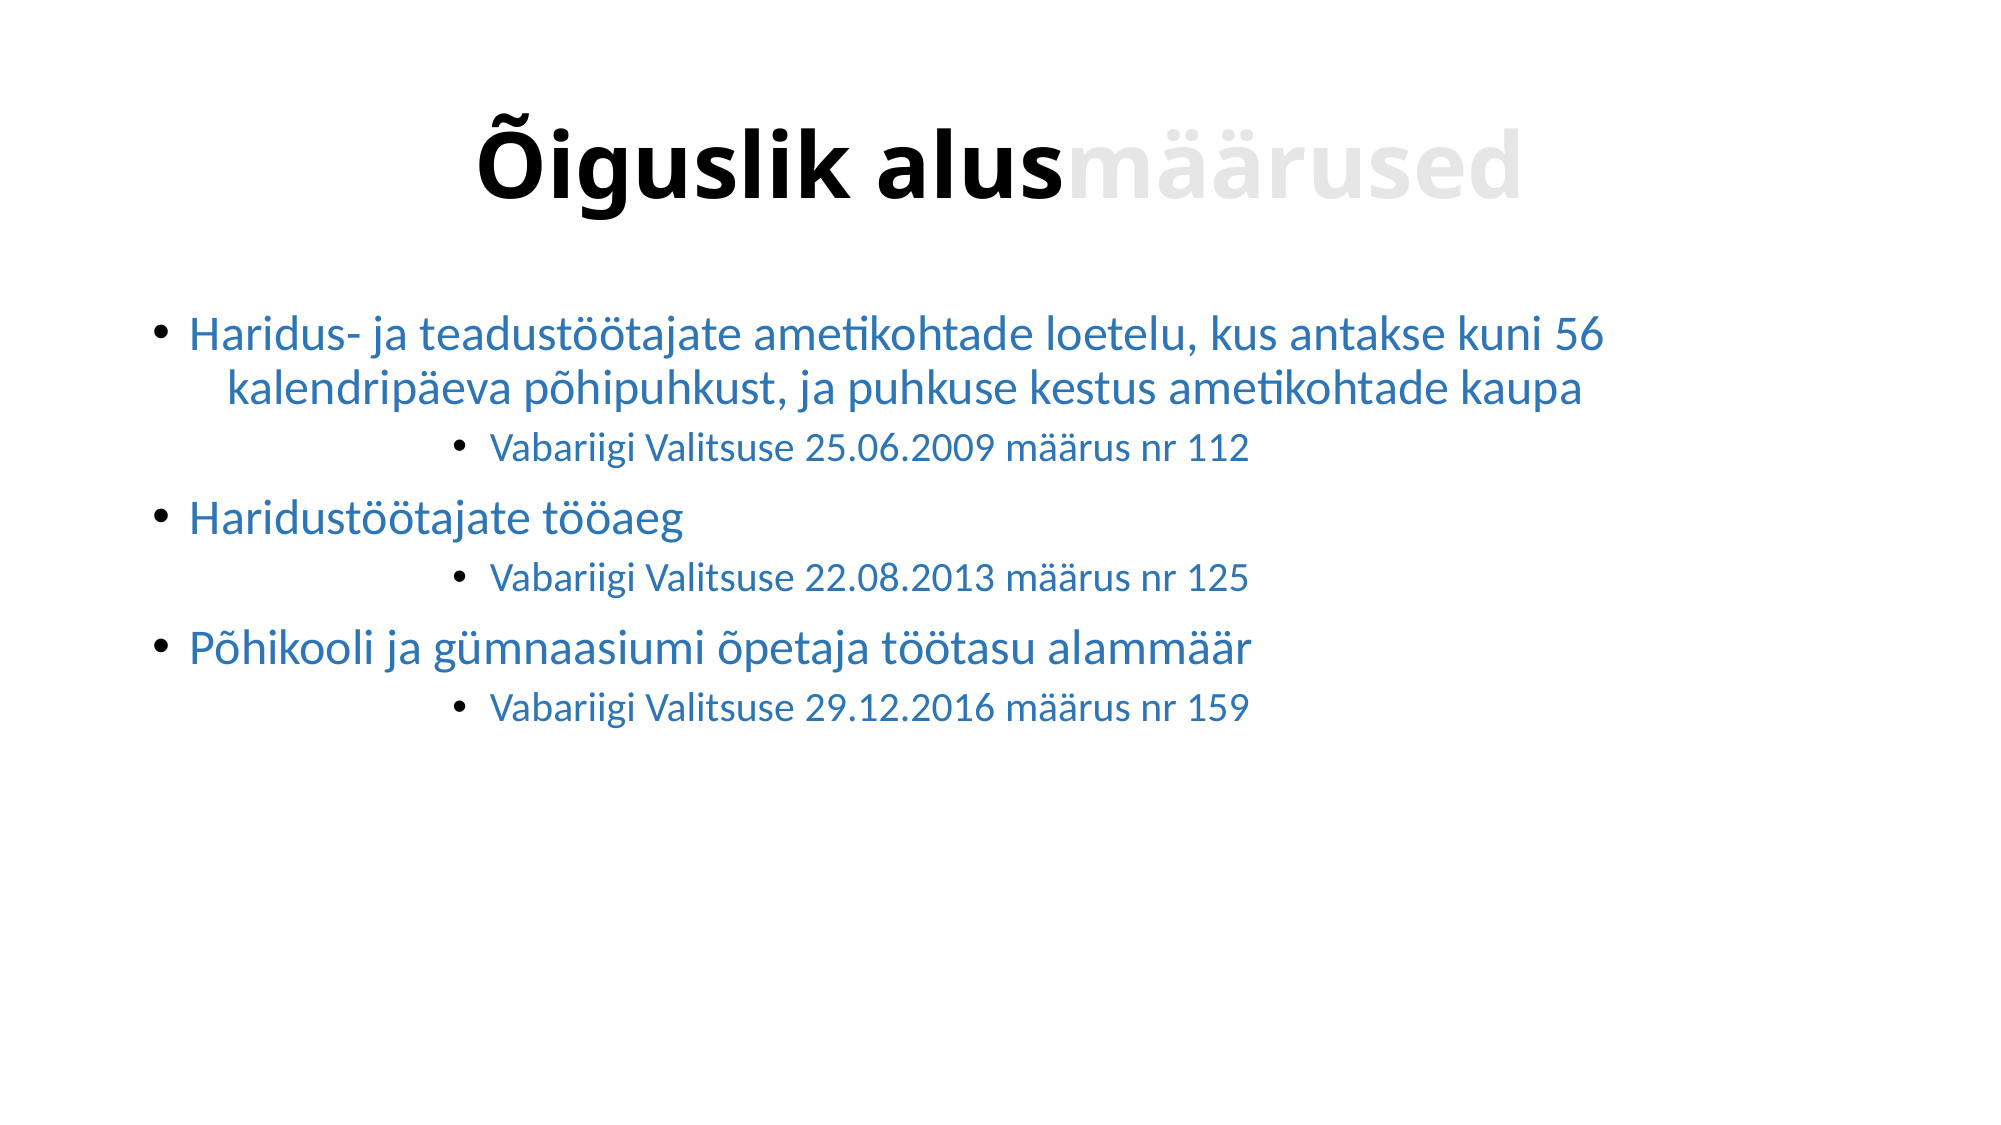

# Õiguslik alusmäärused
Haridus- ja teadustöötajate ametikohtade loetelu, kus antakse kuni 56 kalendripäeva põhipuhkust, ja puhkuse kestus ametikohtade kaupa
Vabariigi Valitsuse 25.06.2009 määrus nr 112
Haridustöötajate tööaeg
Vabariigi Valitsuse 22.08.2013 määrus nr 125
Põhikooli ja gümnaasiumi õpetaja töötasu alammäär
Vabariigi Valitsuse 29.12.2016 määrus nr 159